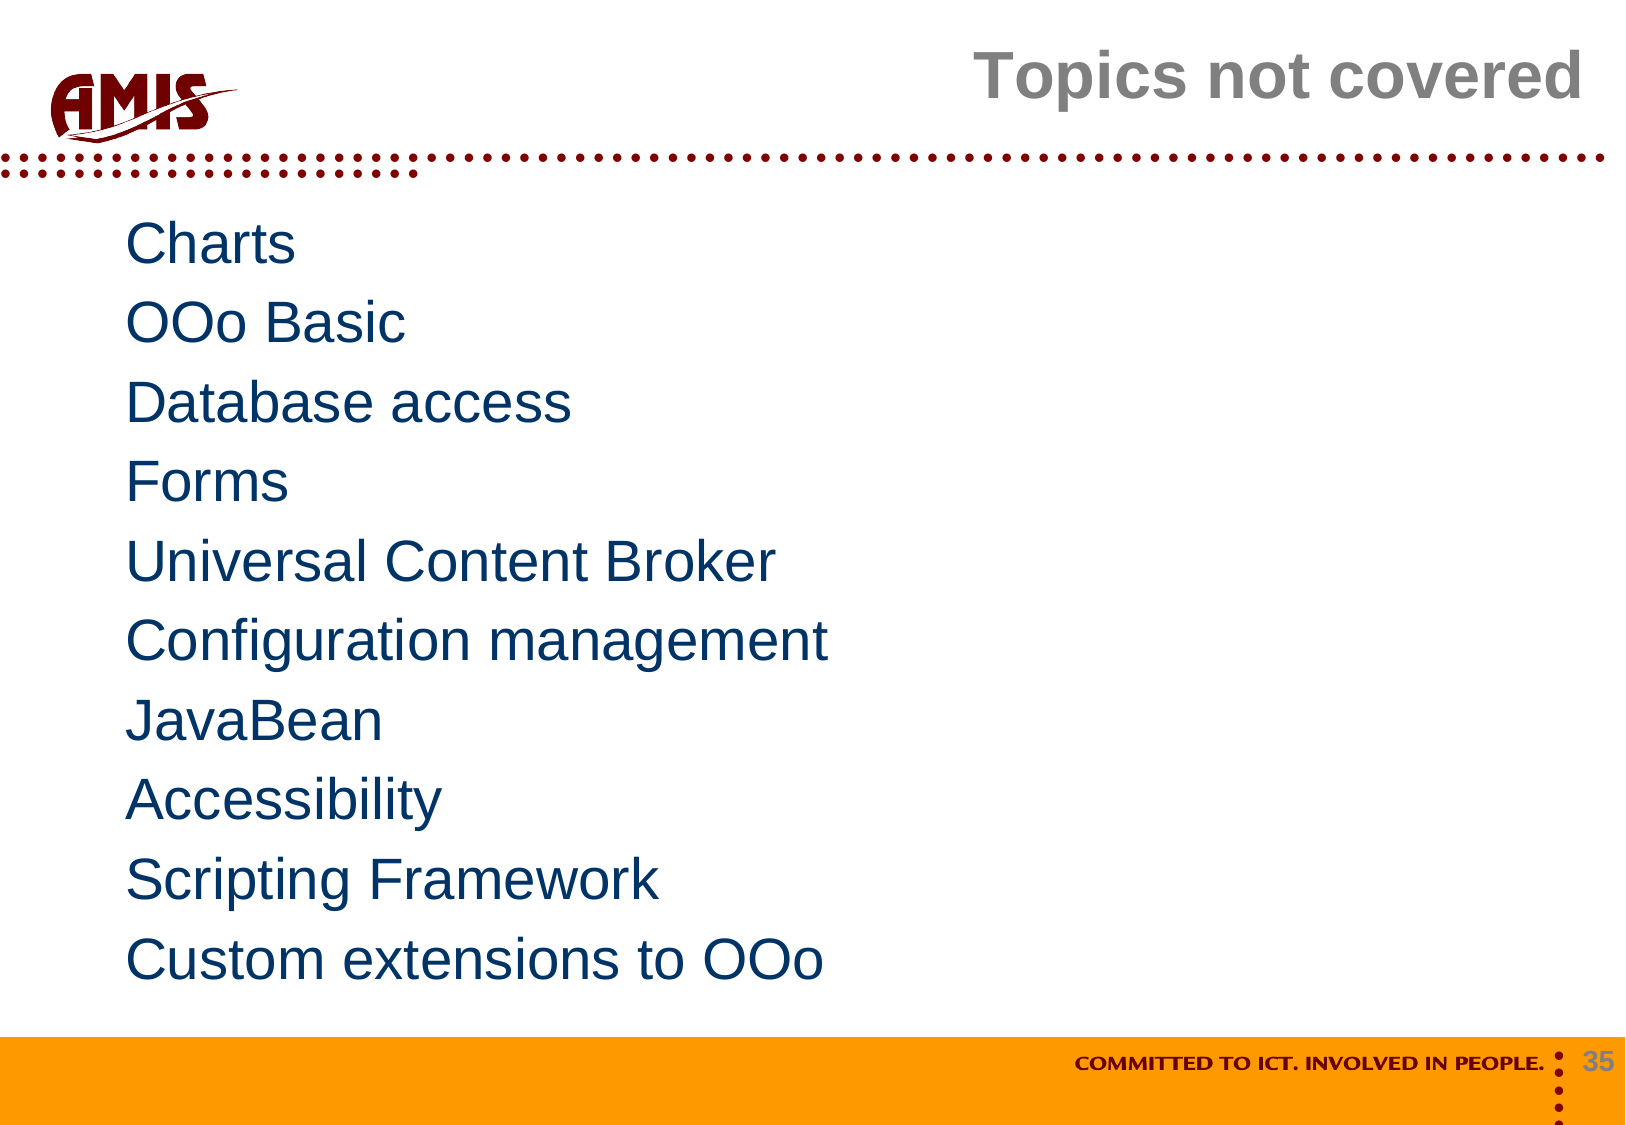

# Topics not covered
Charts
OOo Basic
Database access
Forms
Universal Content Broker
Configuration management
JavaBean
Accessibility
Scripting Framework
Custom extensions to OOo